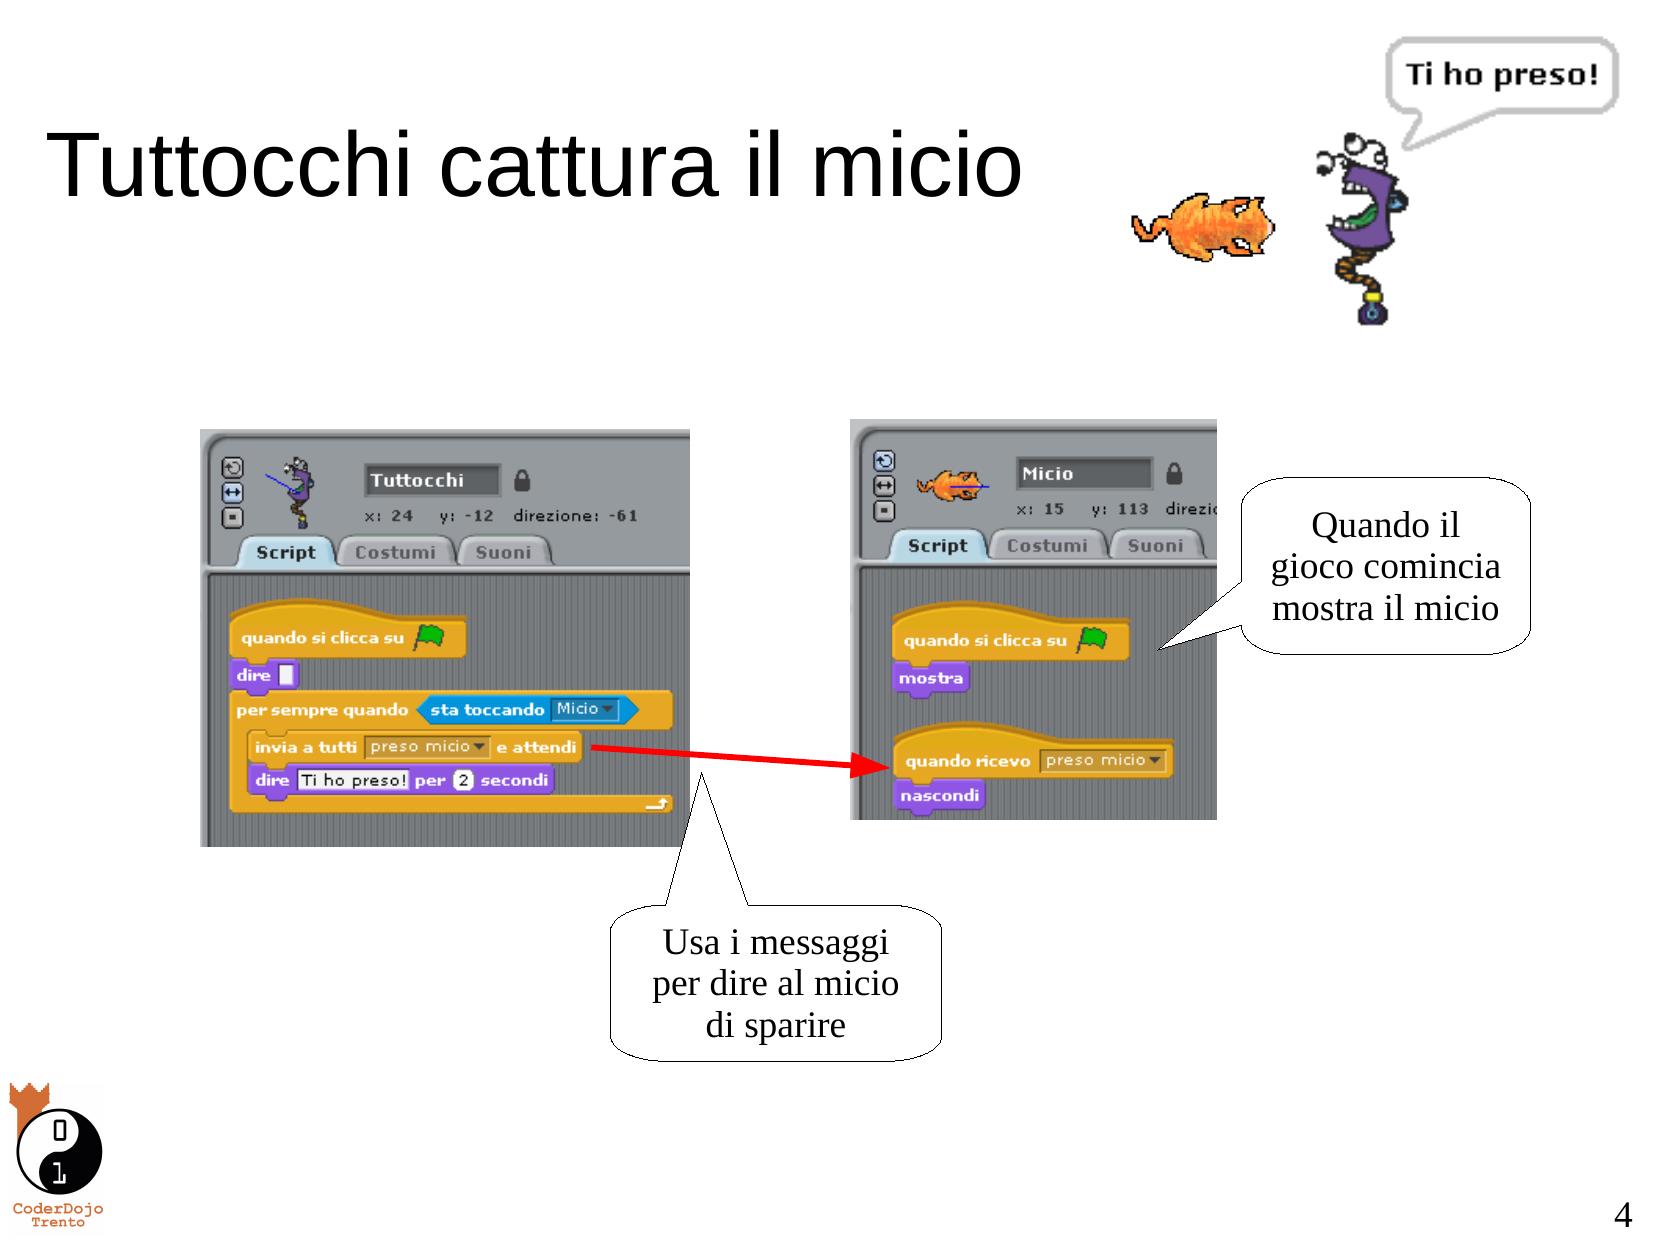

# Tuttocchi cattura il micio
Quando il gioco comincia mostra il micio
Usa i messaggi per dire al micio di sparire
4